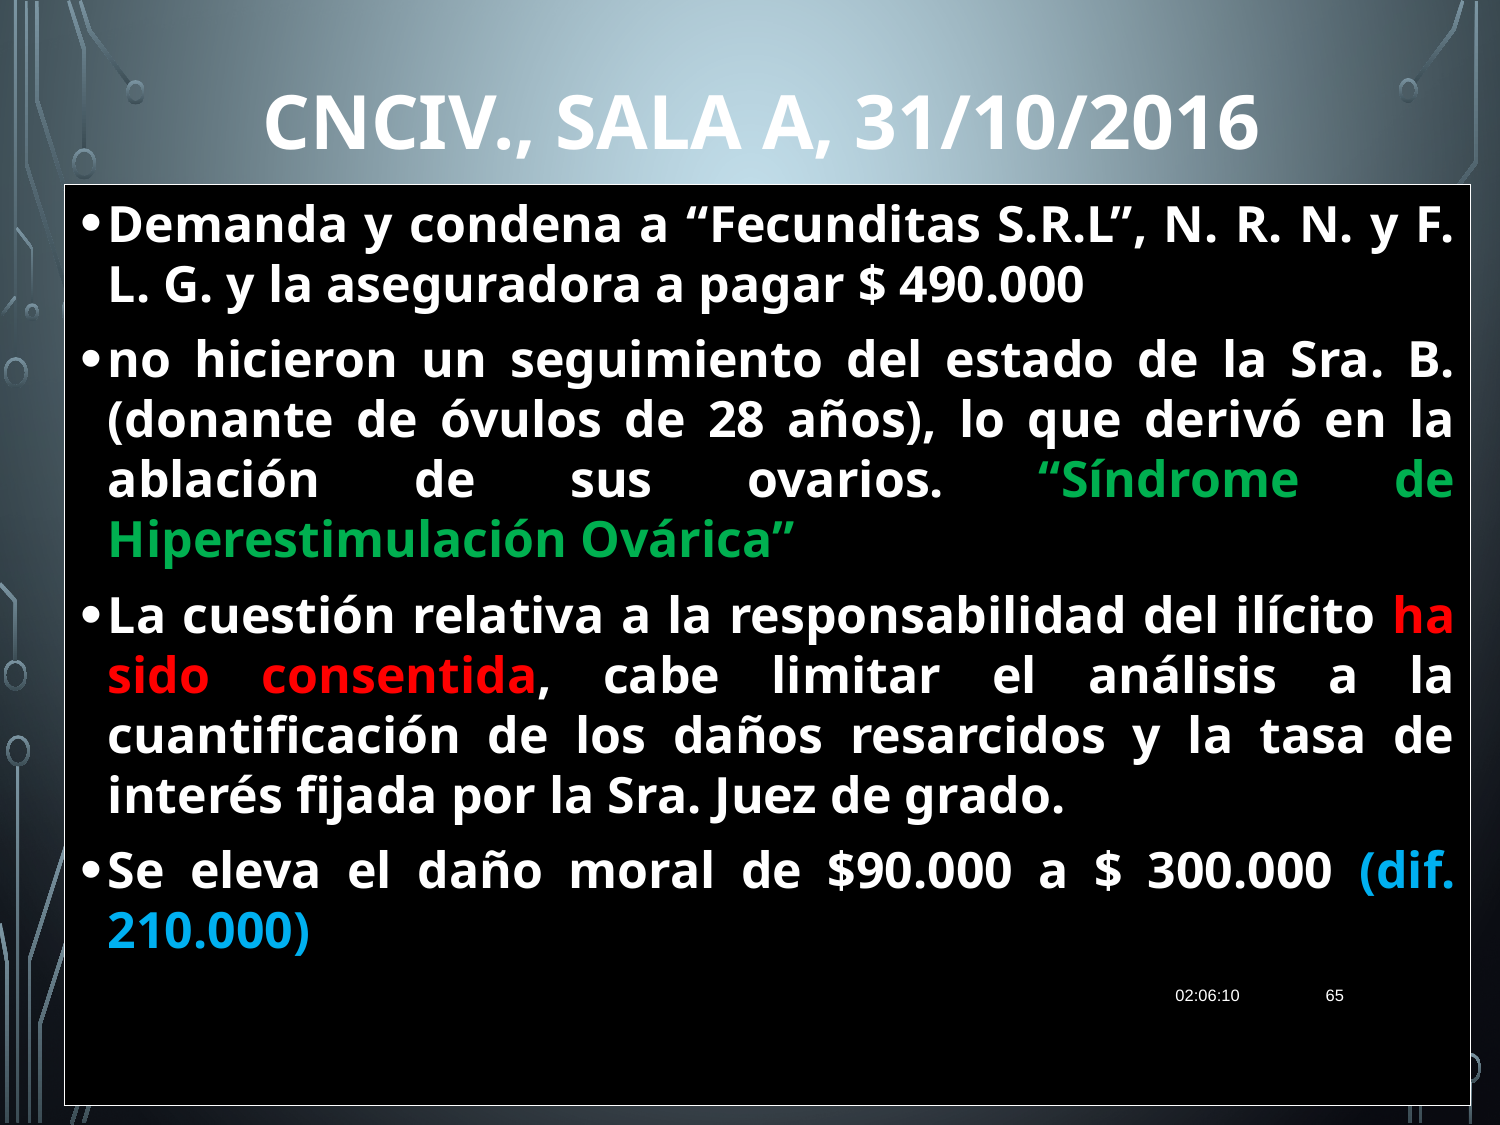

# CNCiv., Sala A, 31/10/2016
Demanda y condena a “Fecunditas S.R.L”, N. R. N. y F. L. G. y la aseguradora a pagar $ 490.000
no hicieron un seguimiento del estado de la Sra. B. (donante de óvulos de 28 años), lo que derivó en la ablación de sus ovarios. “Síndrome de Hiperestimulación Ovárica”
La cuestión relativa a la responsabilidad del ilícito ha sido consentida, cabe limitar el análisis a la cuantificación de los daños resarcidos y la tasa de interés fijada por la Sra. Juez de grado.
Se eleva el daño moral de $90.000 a $ 300.000 (dif. 210.000)
02:48:04